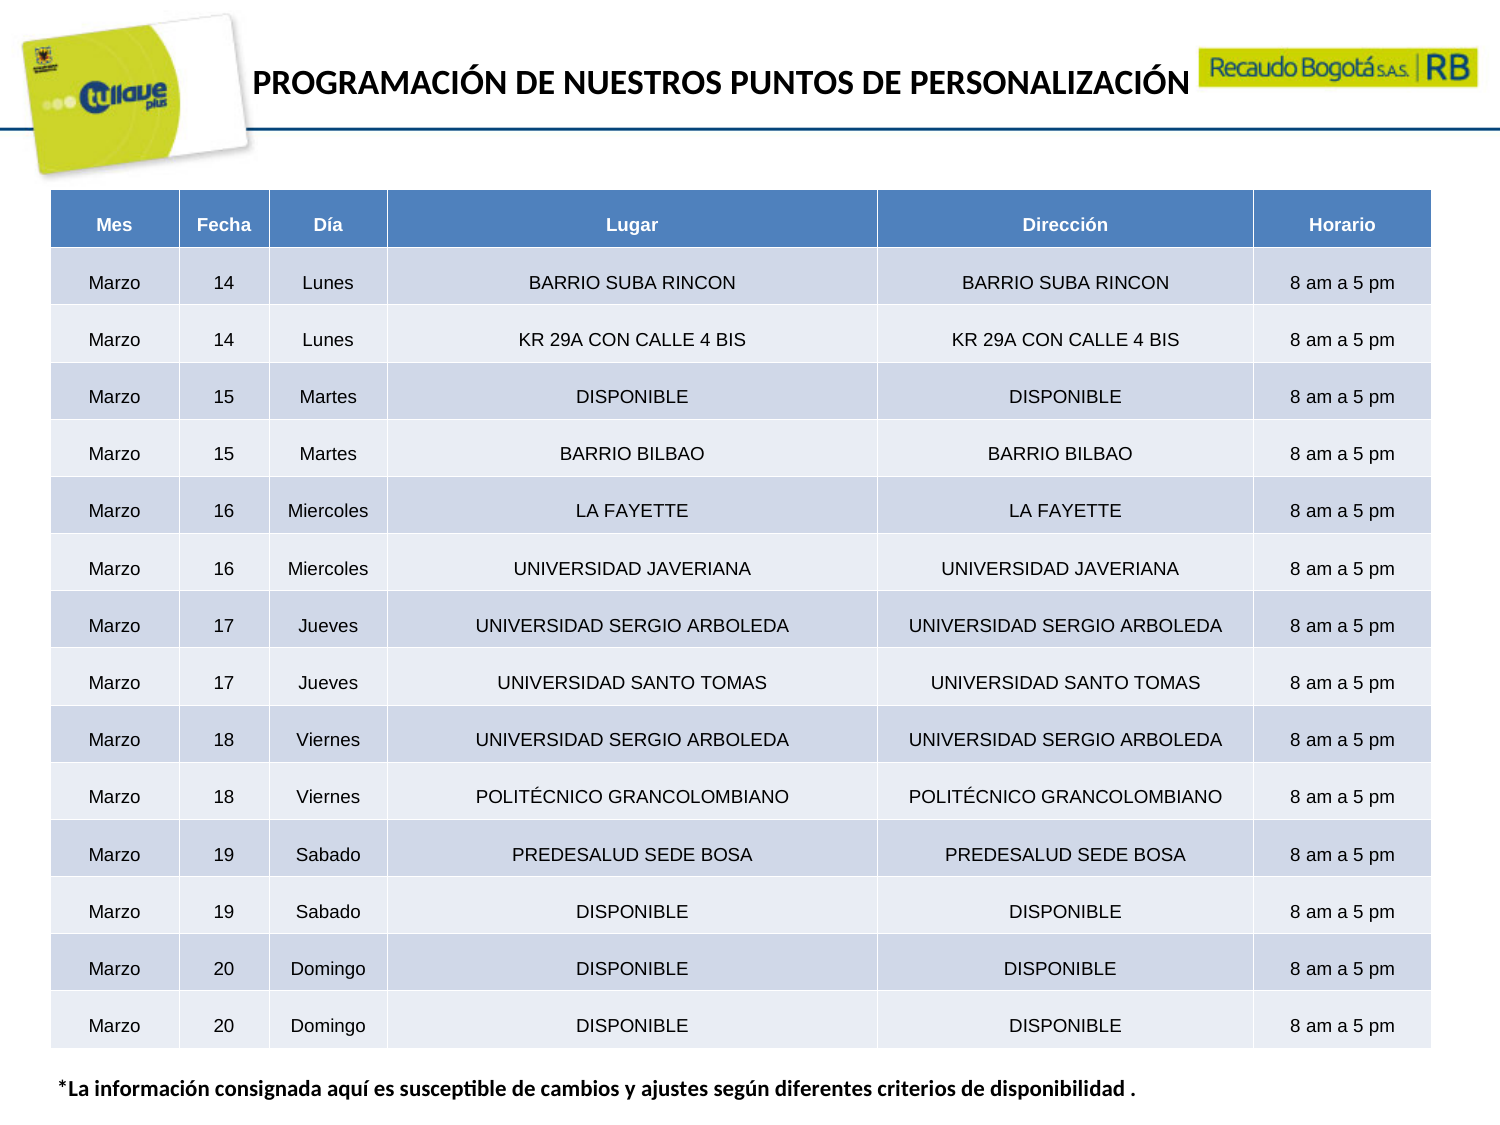

PROGRAMACIÓN DE NUESTROS PUNTOS DE PERSONALIZACIÓN
| Mes | Fecha | Día | Lugar | Dirección | Horario |
| --- | --- | --- | --- | --- | --- |
| Marzo | 14 | Lunes | BARRIO SUBA RINCON | BARRIO SUBA RINCON | 8 am a 5 pm |
| Marzo | 14 | Lunes | KR 29A CON CALLE 4 BIS | KR 29A CON CALLE 4 BIS | 8 am a 5 pm |
| Marzo | 15 | Martes | DISPONIBLE | DISPONIBLE | 8 am a 5 pm |
| Marzo | 15 | Martes | BARRIO BILBAO | BARRIO BILBAO | 8 am a 5 pm |
| Marzo | 16 | Miercoles | LA FAYETTE | LA FAYETTE | 8 am a 5 pm |
| Marzo | 16 | Miercoles | UNIVERSIDAD JAVERIANA | UNIVERSIDAD JAVERIANA | 8 am a 5 pm |
| Marzo | 17 | Jueves | UNIVERSIDAD SERGIO ARBOLEDA | UNIVERSIDAD SERGIO ARBOLEDA | 8 am a 5 pm |
| Marzo | 17 | Jueves | UNIVERSIDAD SANTO TOMAS | UNIVERSIDAD SANTO TOMAS | 8 am a 5 pm |
| Marzo | 18 | Viernes | UNIVERSIDAD SERGIO ARBOLEDA | UNIVERSIDAD SERGIO ARBOLEDA | 8 am a 5 pm |
| Marzo | 18 | Viernes | POLITÉCNICO GRANCOLOMBIANO | POLITÉCNICO GRANCOLOMBIANO | 8 am a 5 pm |
| Marzo | 19 | Sabado | PREDESALUD SEDE BOSA | PREDESALUD SEDE BOSA | 8 am a 5 pm |
| Marzo | 19 | Sabado | DISPONIBLE | DISPONIBLE | 8 am a 5 pm |
| Marzo | 20 | Domingo | DISPONIBLE | DISPONIBLE | 8 am a 5 pm |
| Marzo | 20 | Domingo | DISPONIBLE | DISPONIBLE | 8 am a 5 pm |
*La información consignada aquí es susceptible de cambios y ajustes según diferentes criterios de disponibilidad .